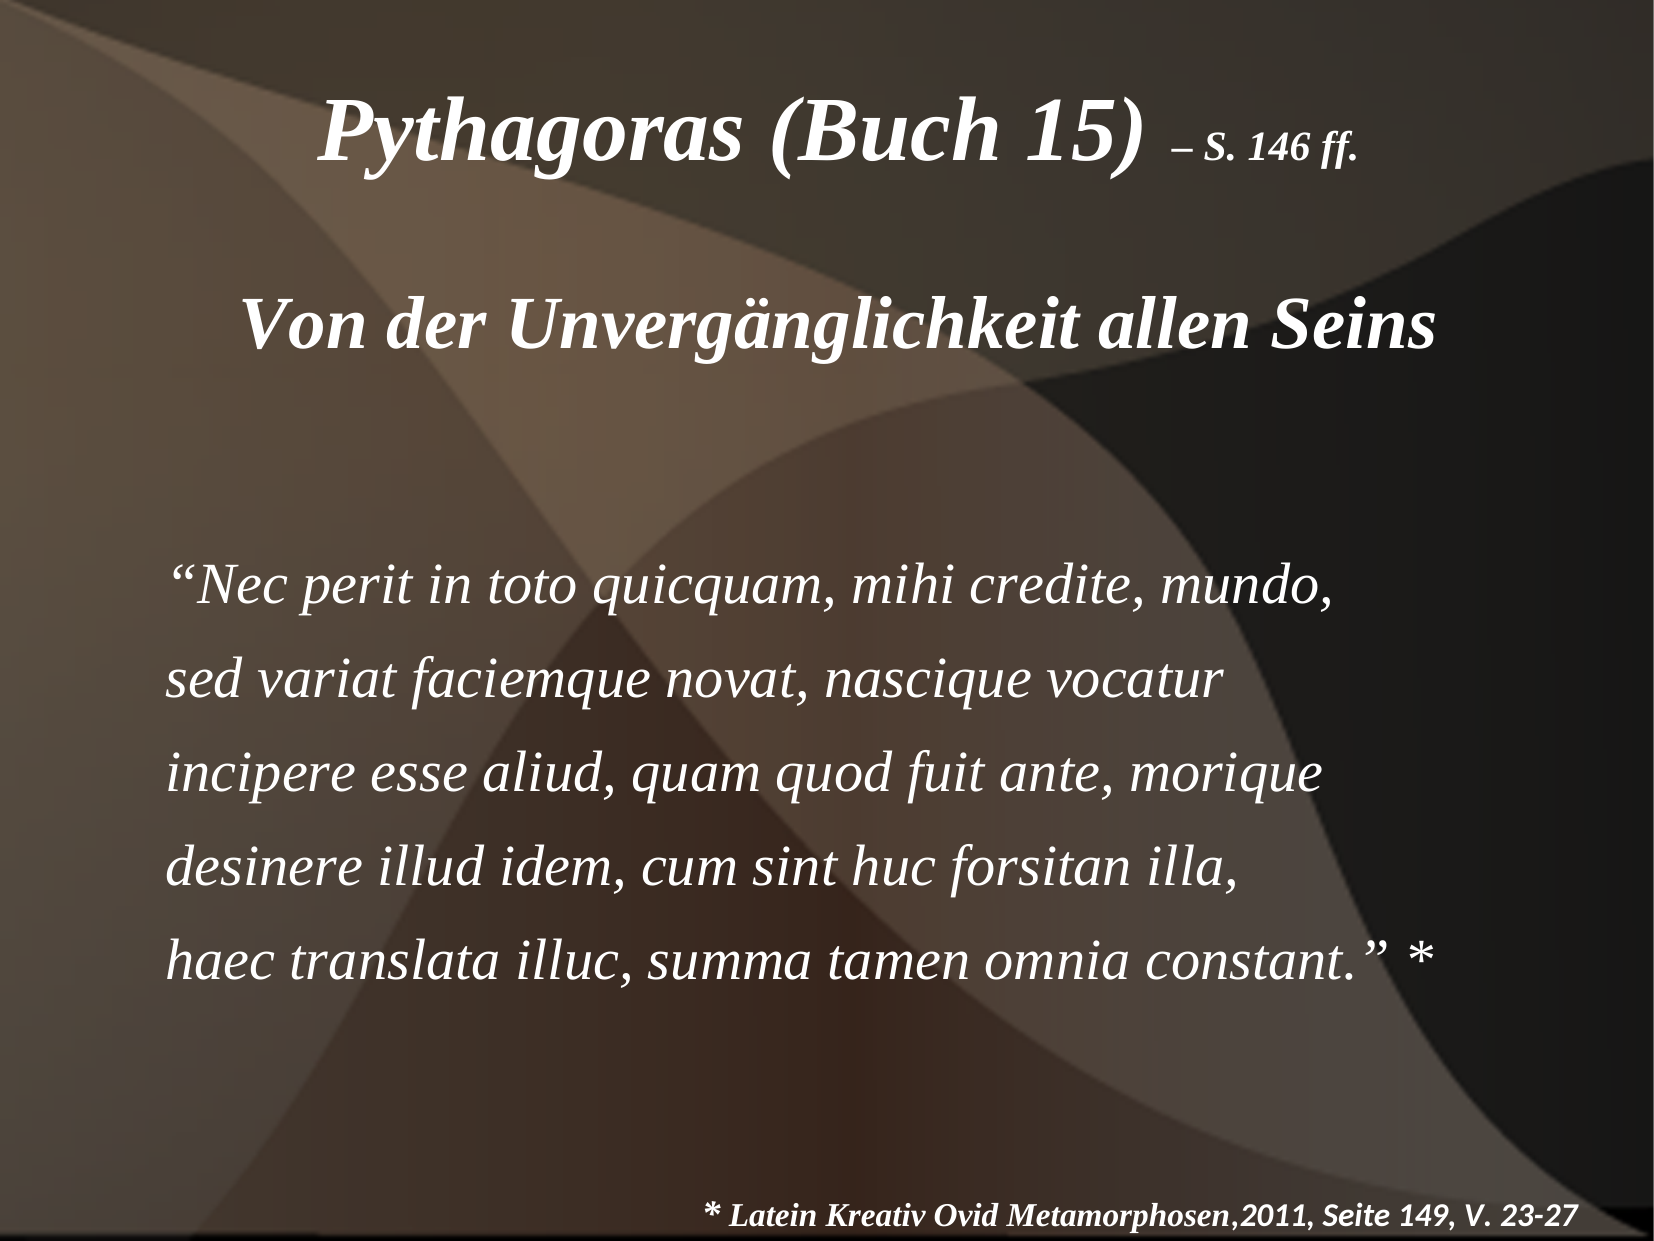

# Pythagoras (Buch 15) – S. 146 ff. Von der Unvergänglichkeit allen Seins
“Nec perit in toto quicquam, mihi credite, mundo,
sed variat faciemque novat, nascique vocatur
incipere esse aliud, quam quod fuit ante, morique
desinere illud idem, cum sint huc forsitan illa,
haec translata illuc, summa tamen omnia constant.” *
* Latein Kreativ Ovid Metamorphosen,2011, Seite 149, V. 23-27